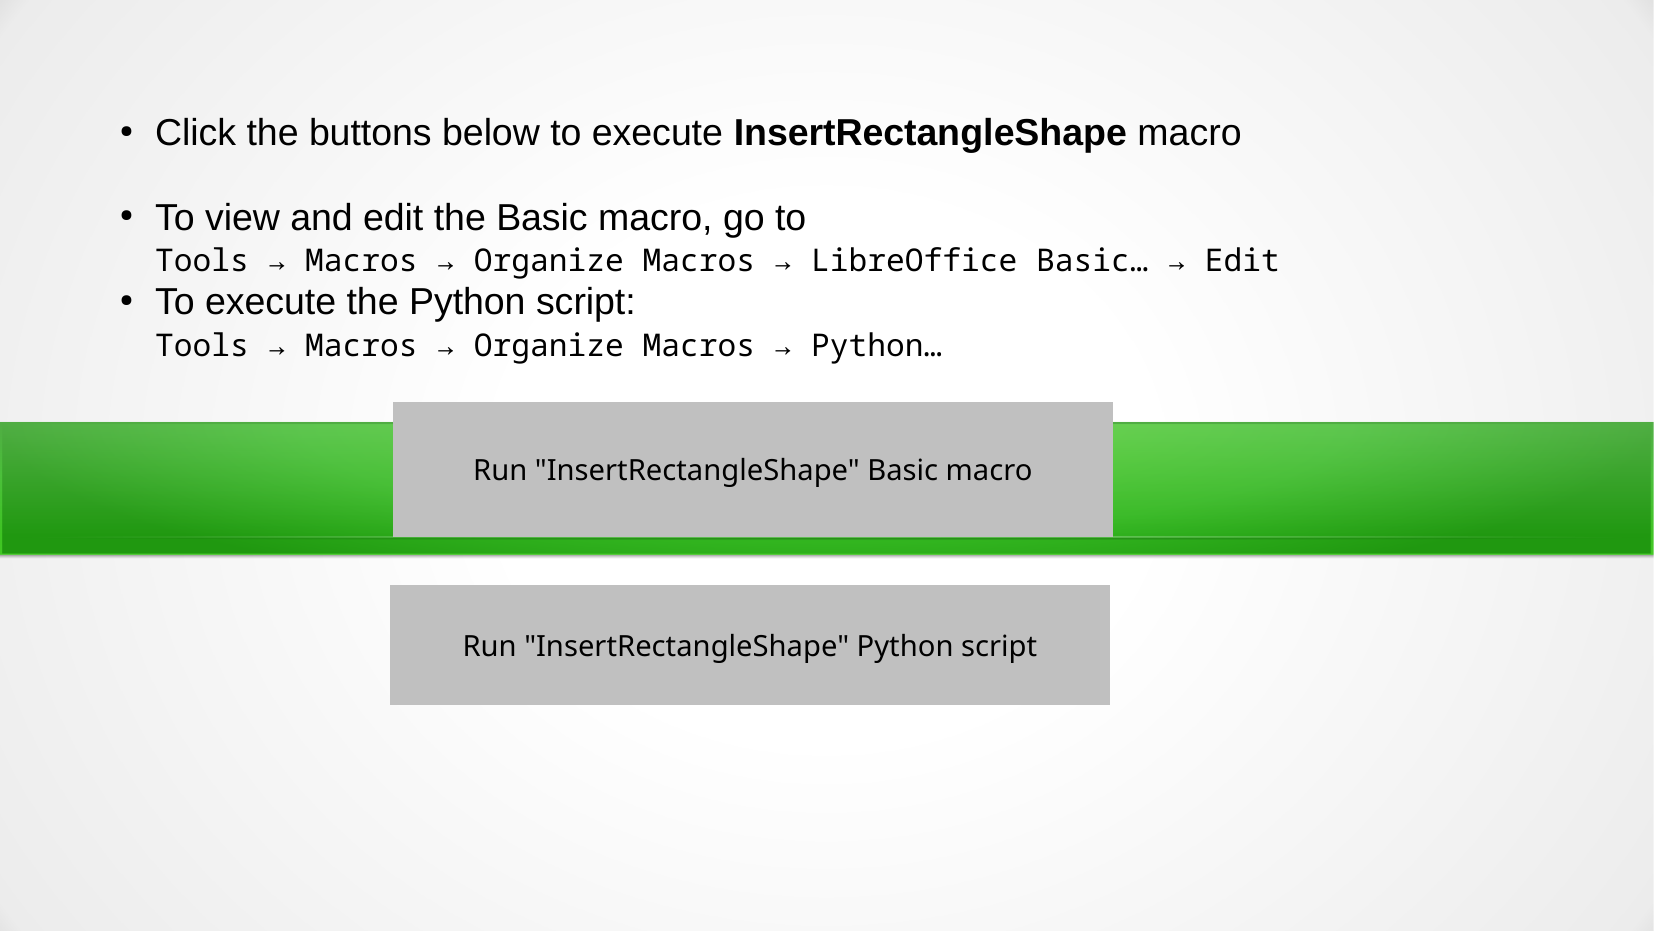

Click the buttons below to execute InsertRectangleShape macro
To view and edit the Basic macro, go to
Tools → Macros → Organize Macros → LibreOffice Basic… → Edit
To execute the Python script:
Tools → Macros → Organize Macros → Python…